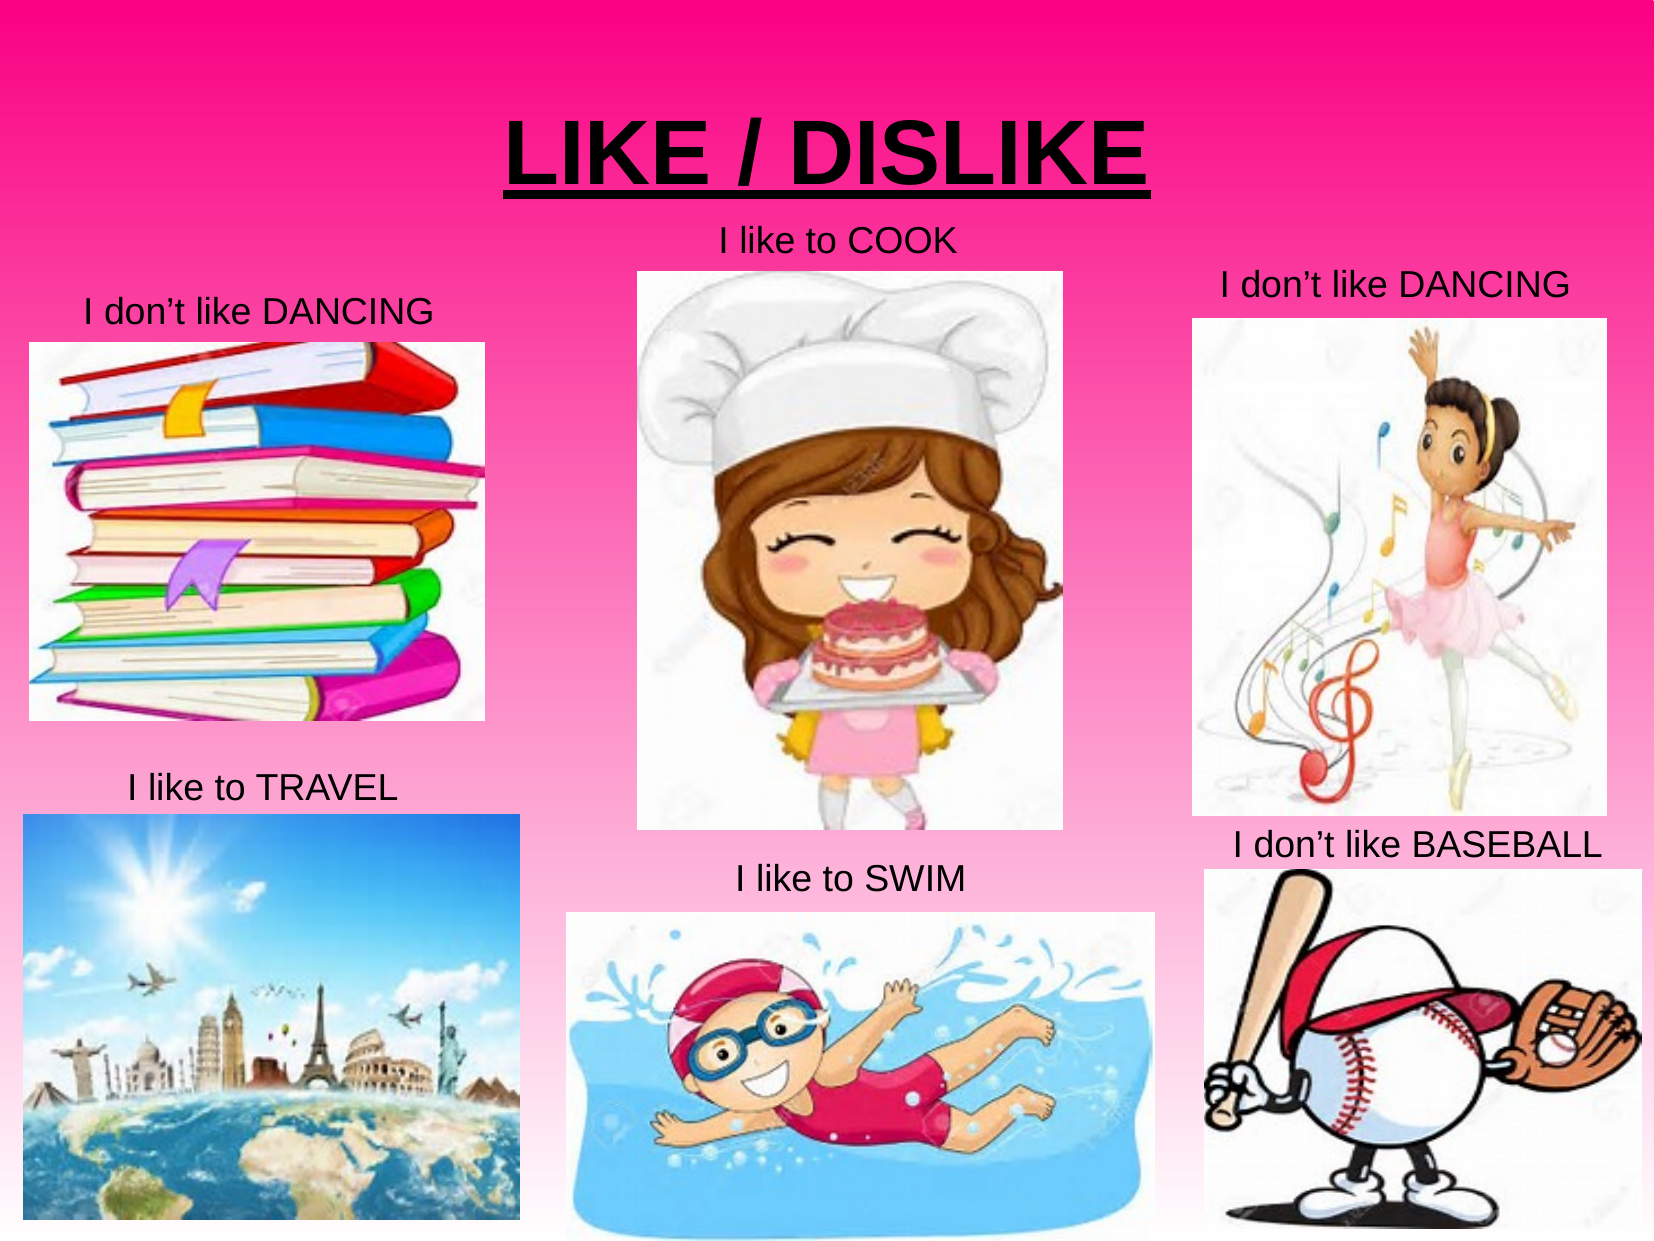

# LIKE / DISLIKE
I like to COOK
I don’t like DANCING
 I don’t like DANCING
I like to TRAVEL
I don’t like BASEBALL
I like to SWIM